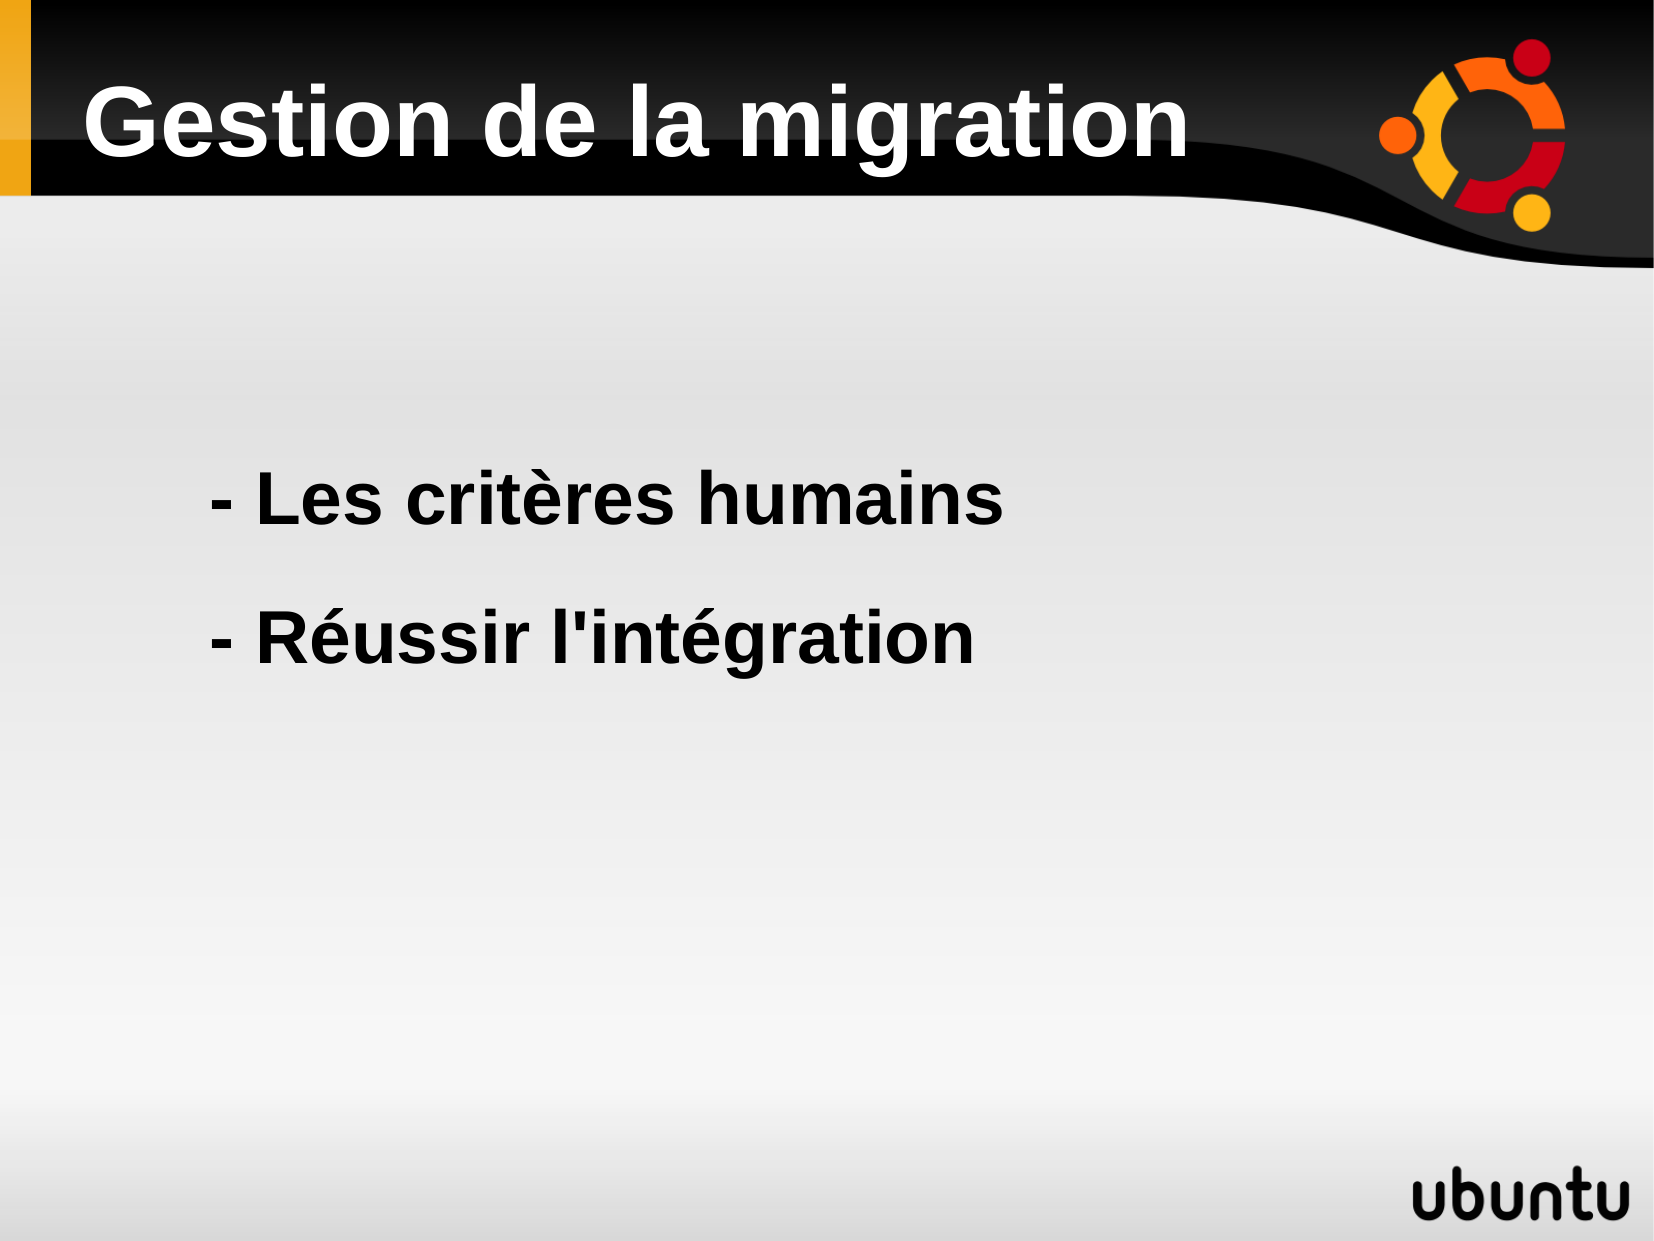

# Gestion de la migration
- Les critères humains
- Réussir l'intégration